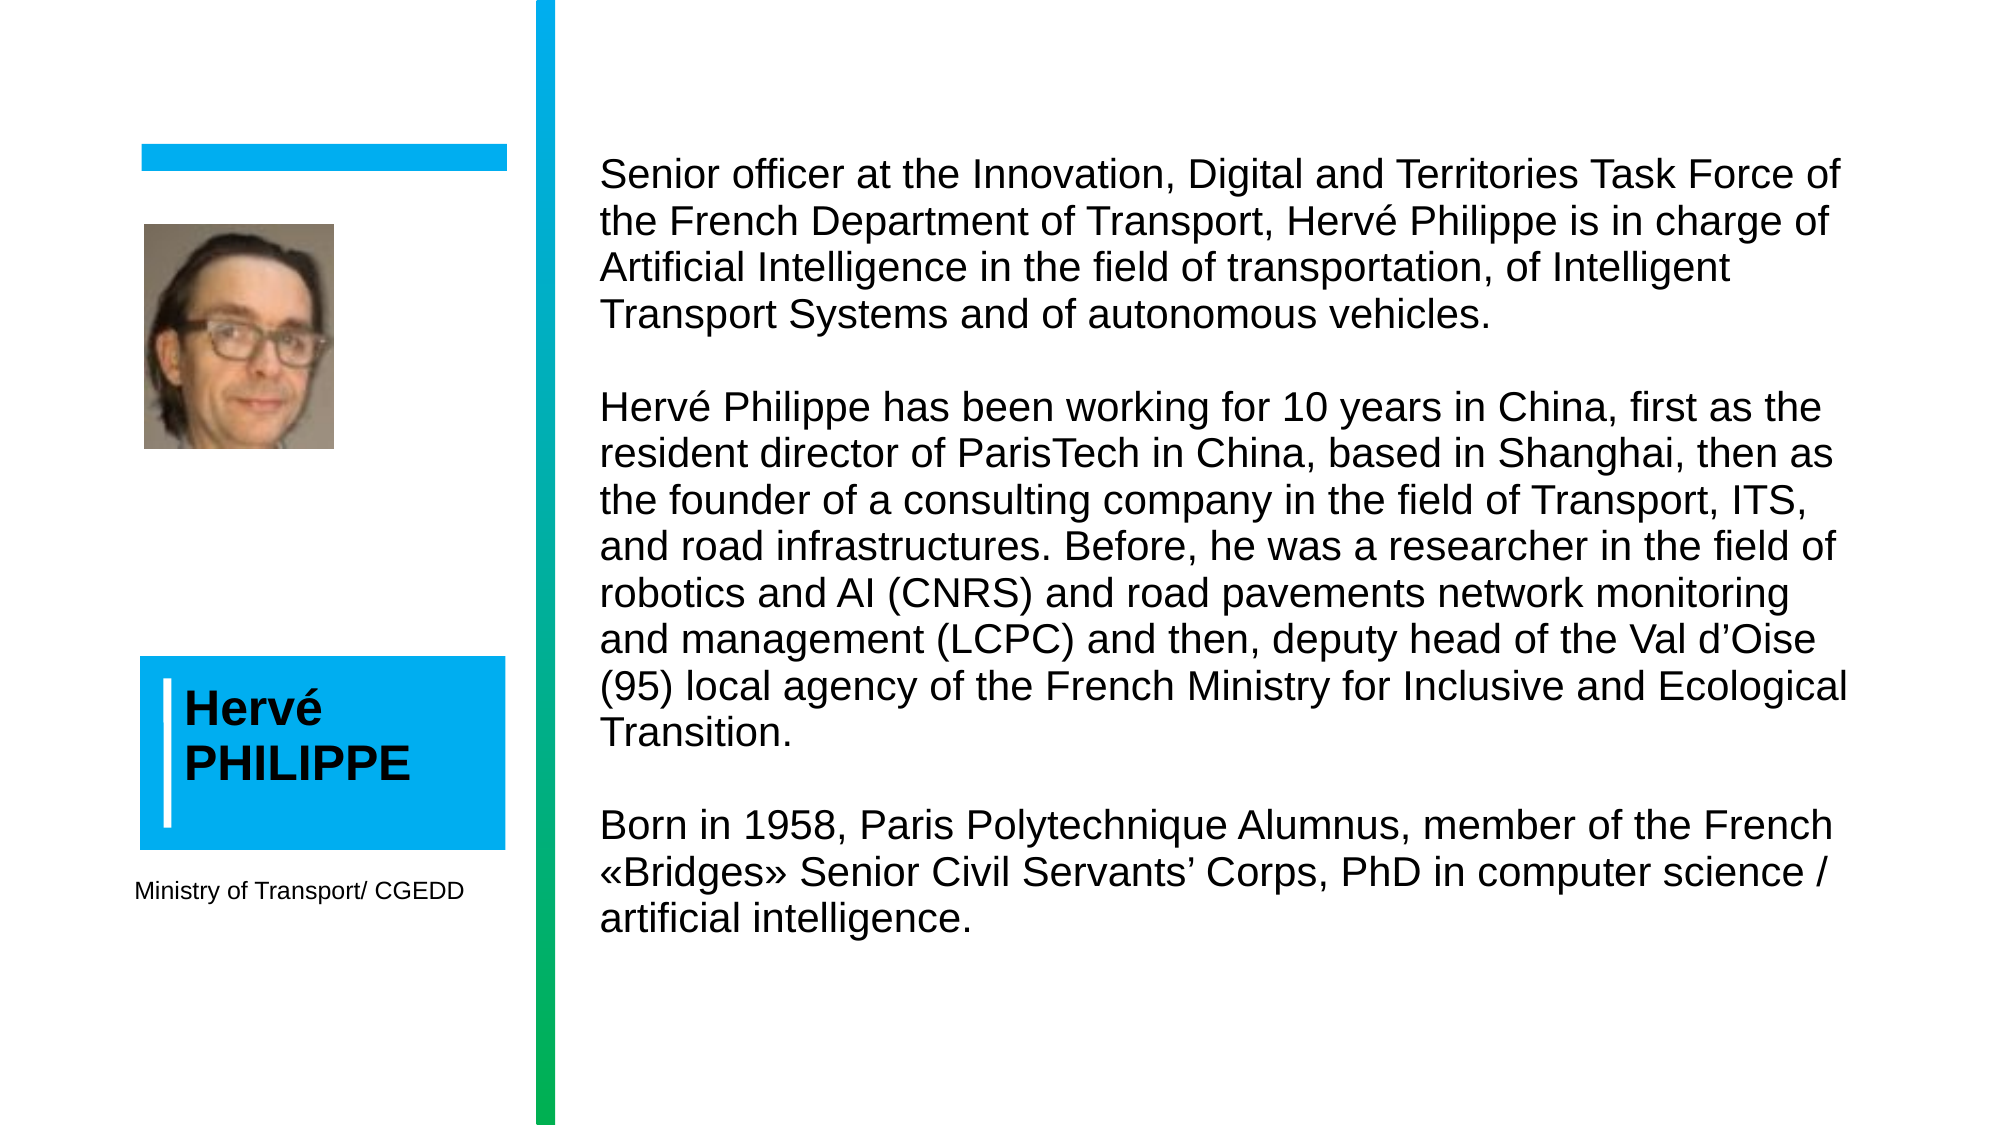

Senior officer at the Innovation, Digital and Territories Task Force of the French Department of Transport, Hervé Philippe is in charge of Artificial Intelligence in the field of transportation, of Intelligent Transport Systems and of autonomous vehicles.
Hervé Philippe has been working for 10 years in China, first as the resident director of ParisTech in China, based in Shanghai, then as the founder of a consulting company in the field of Transport, ITS, and road infrastructures. Before, he was a researcher in the field of robotics and AI (CNRS) and road pavements network monitoring and management (LCPC) and then, deputy head of the Val d’Oise (95) local agency of the French Ministry for Inclusive and Ecological Transition.
Born in 1958, Paris Polytechnique Alumnus, member of the French «Bridges» Senior Civil Servants’ Corps, PhD in computer science / artificial intelligence.
Hervé PHILIPPE
Ministry of Transport/ CGEDD